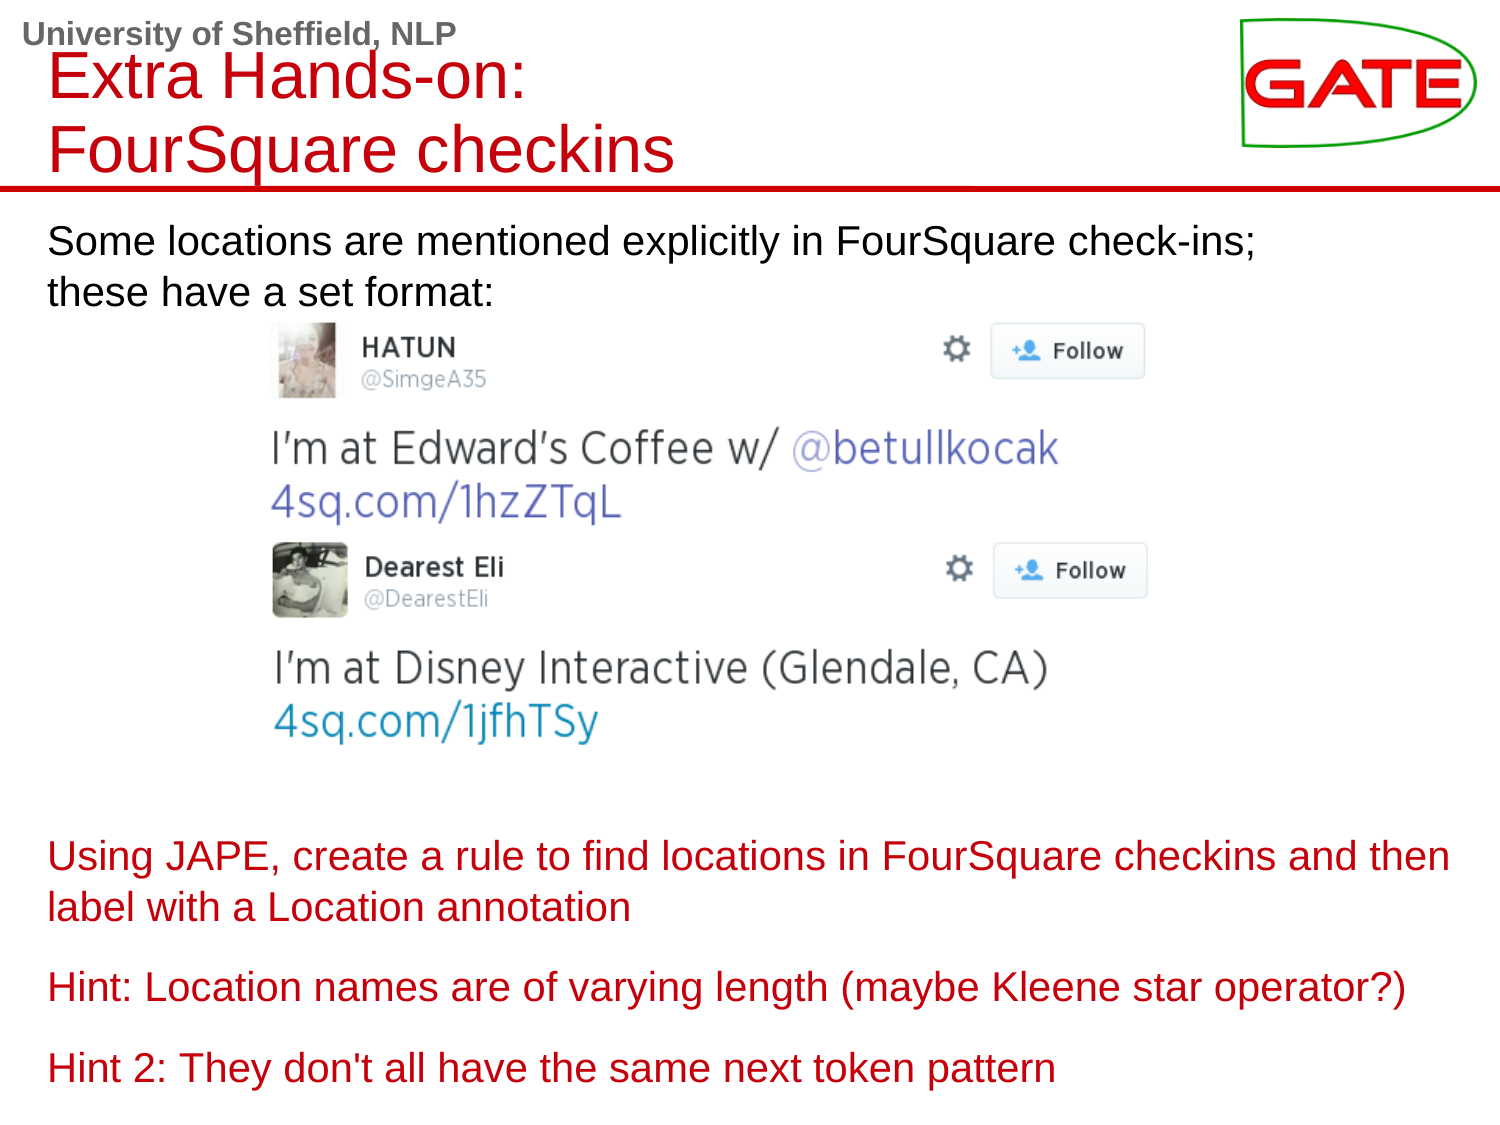

Extra Hands-on:
FourSquare checkins
Some locations are mentioned explicitly in FourSquare check-ins;
these have a set format:
Using JAPE, create a rule to find locations in FourSquare checkins and then label with a Location annotation
Hint: Location names are of varying length (maybe Kleene star operator?)
Hint 2: They don't all have the same next token pattern